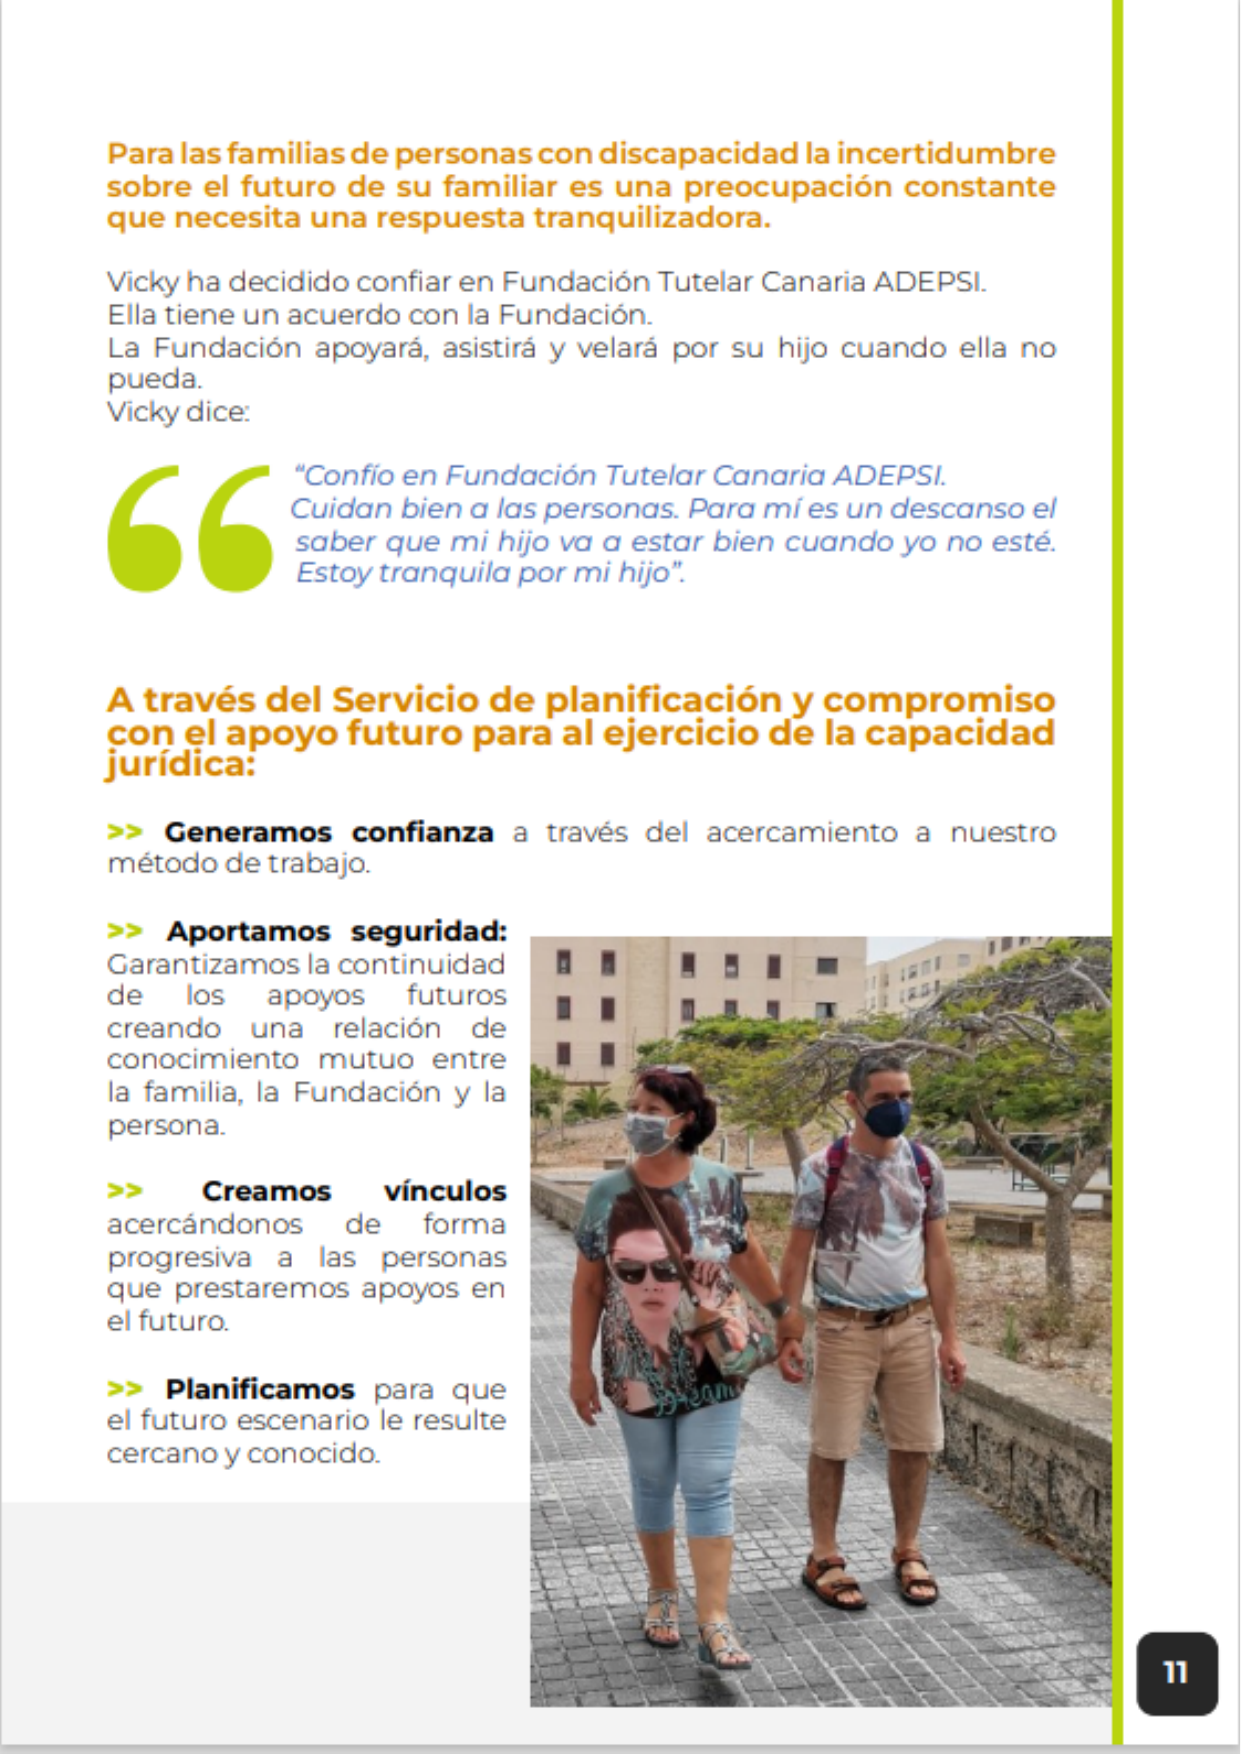

Para las familias de personas con discapacidad la incertidumbre
sobre el futuro de su familiar es una preocupación constante
que necesita una respuesta tranquilizadora.
Vicky ha decidido confiar en Fundación Tutelar Canaria ADEPSI.
Ella tiene un acuerdo con la Fundación.
La Fundación apoyará, asistirá y velará por su hijo cuando ella no
pueda.
Vicky dice:
“Confío en Fundación Tutelar Canaria ADEPSI.
Cuidan bien a las personas. Para mí es un descanso el
saber que mi hijo va a estar bien cuando yo no esté.
Estoy tranquila por mi hijo”.
A través del Servicio de planificación y compromiso
con el apoyo futuro para al ejercicio de la capacidad
jurídica:
>>
Generamos
confianza
a
través
del
acercamiento
a
nuestro
método de trabajo.
>>
Aportamos
seguridad:
Garantizamos la continuidad
de
los
apoyos
futuros
creando
una
relación
de
conocimiento
mutuo
entre
la familia, la Fundación y la
persona.
>>
Creamos
vínculos
acercándonos
de
forma
progresiva
a
las
personas
que prestaremos apoyos en
el futuro.
>>
Planificamos
para
que
el futuro escenario le resulte
cercano y conocido.
11